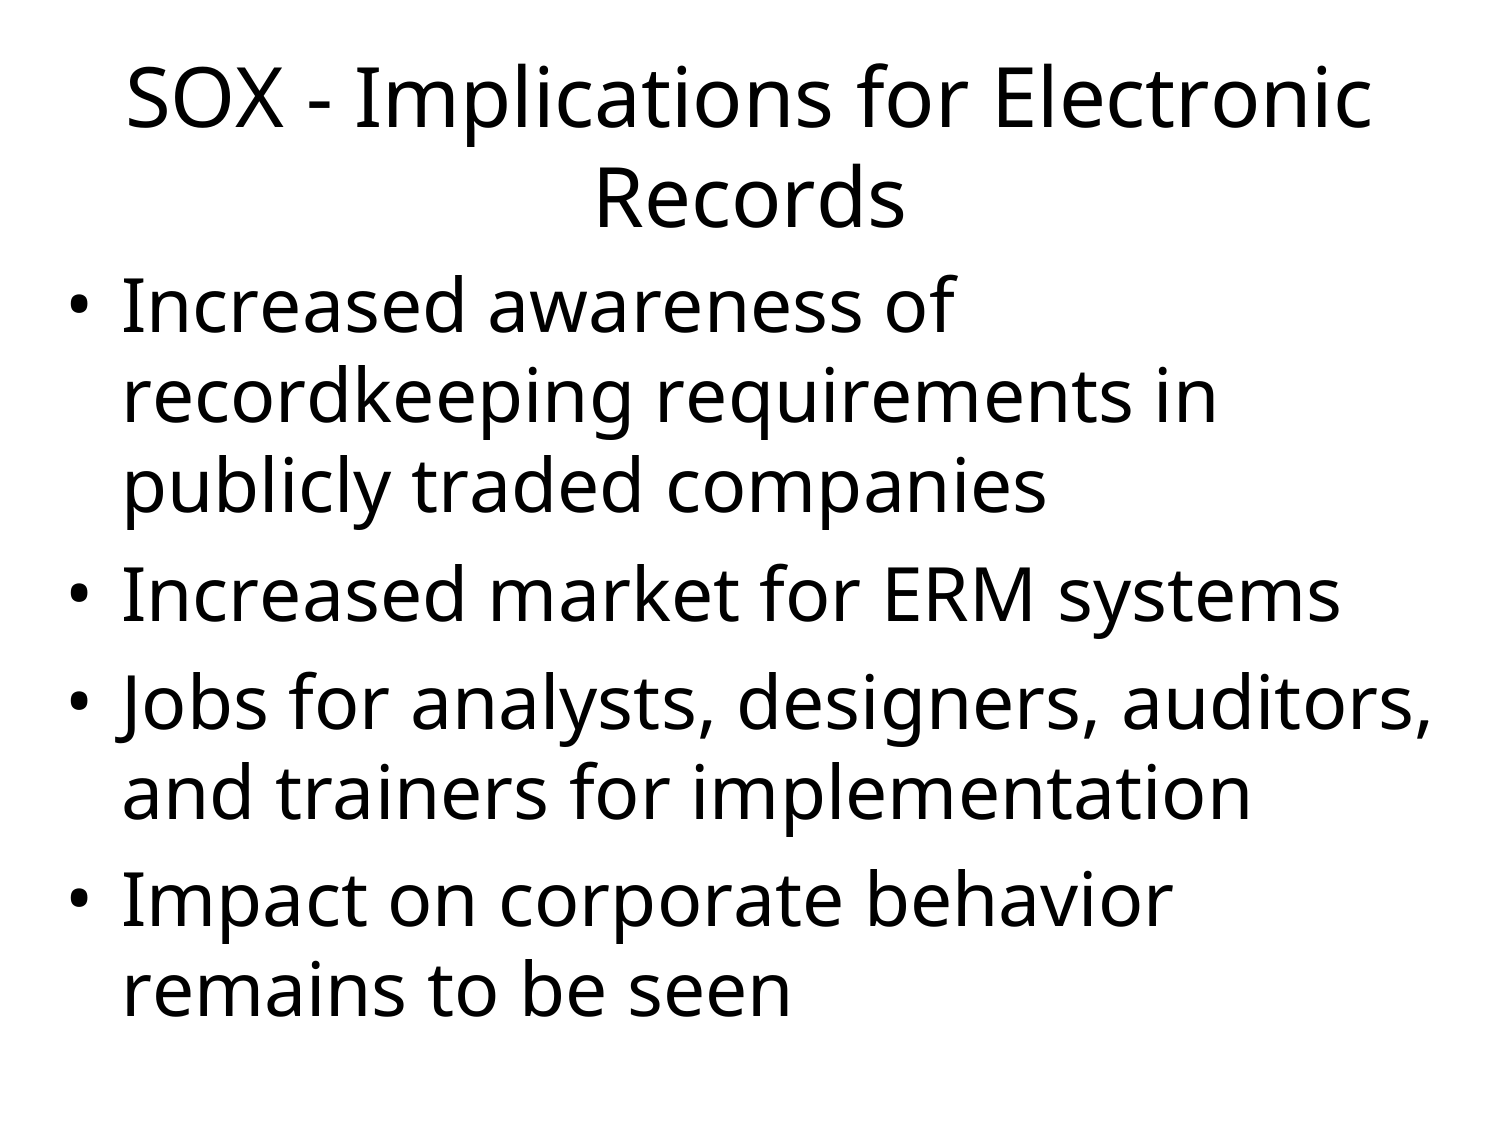

# SOX - Implications for Electronic Records
Increased awareness of recordkeeping requirements in publicly traded companies
Increased market for ERM systems
Jobs for analysts, designers, auditors, and trainers for implementation
Impact on corporate behavior remains to be seen